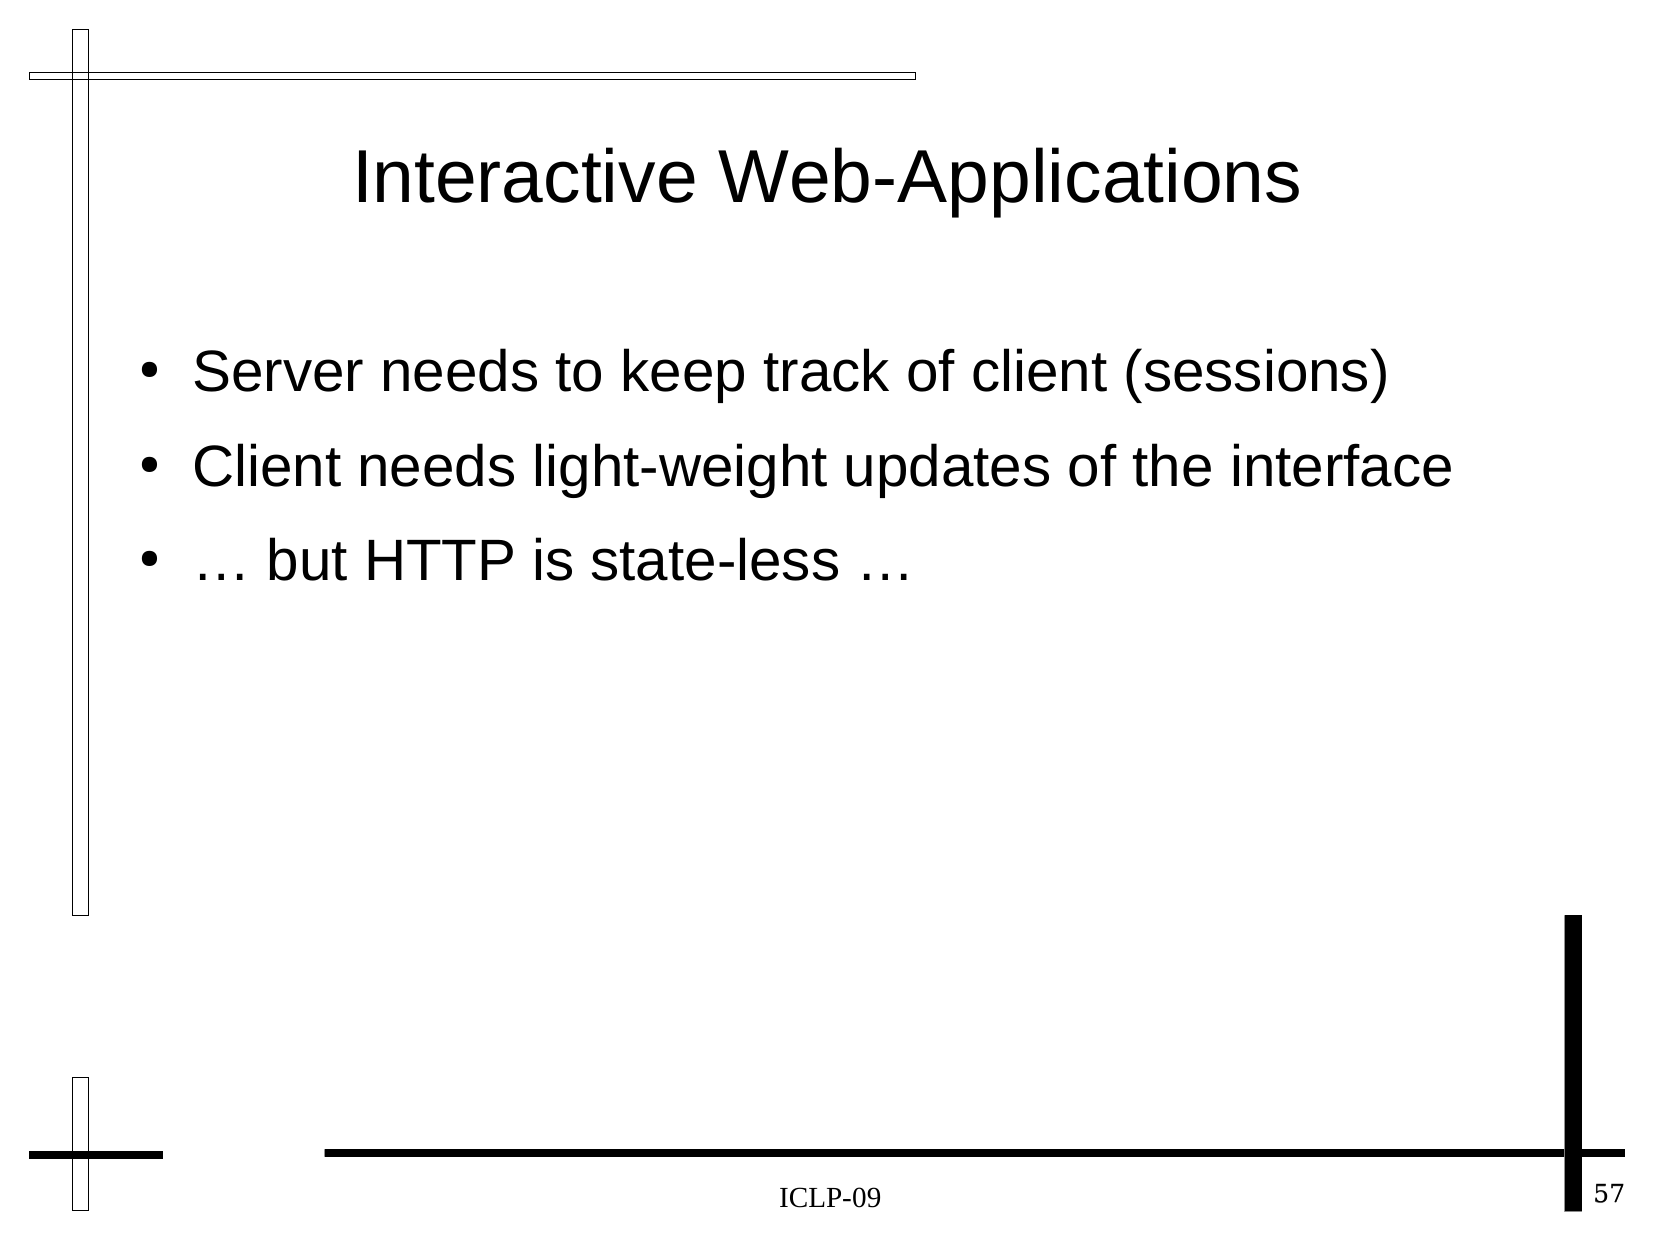

# Interactive Web-Applications
Server needs to keep track of client (sessions)
Client needs light-weight updates of the interface
… but HTTP is state-less …